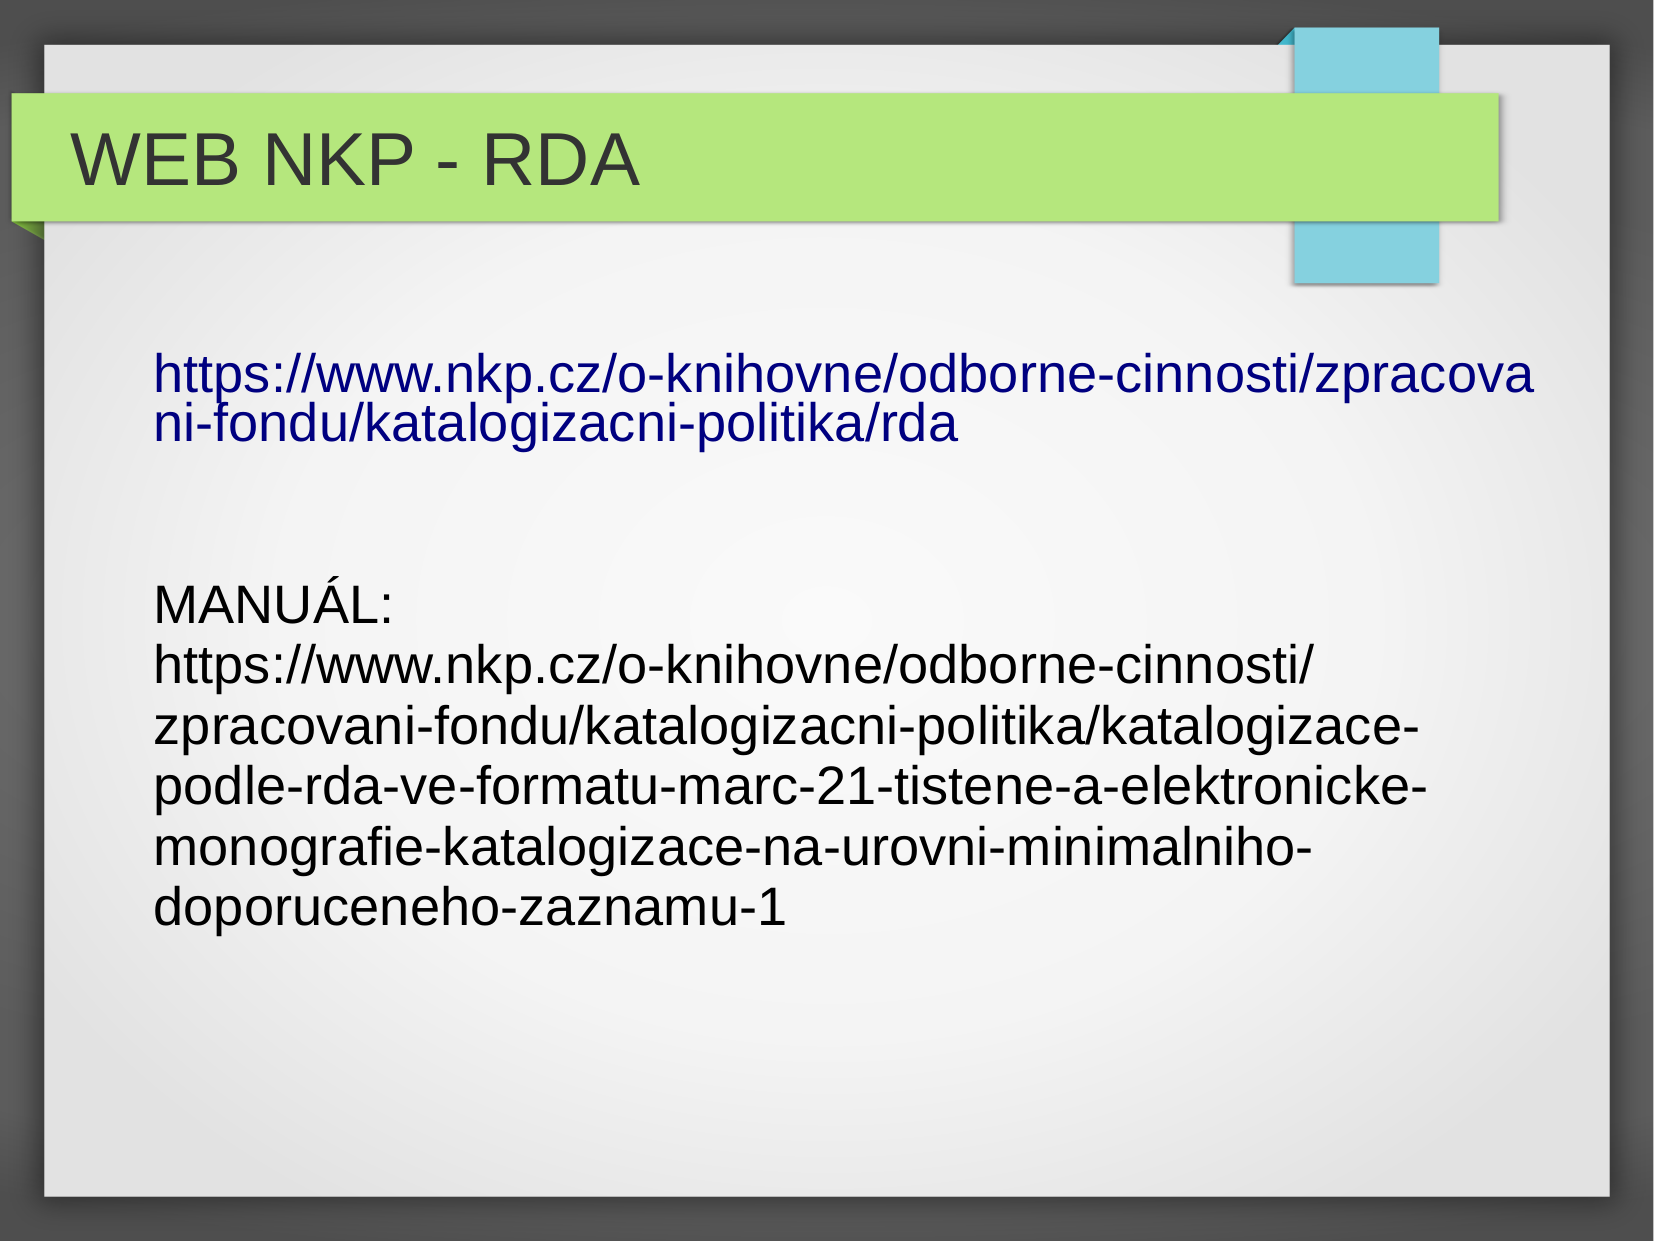

# WEB NKP - RDA
https://www.nkp.cz/o-knihovne/odborne-cinnosti/zpracovani-fondu/katalogizacni-politika/rda
MANUÁL:
https://www.nkp.cz/o-knihovne/odborne-cinnosti/zpracovani-fondu/katalogizacni-politika/katalogizace-podle-rda-ve-formatu-marc-21-tistene-a-elektronicke-monografie-katalogizace-na-urovni-minimalniho-doporuceneho-zaznamu-1